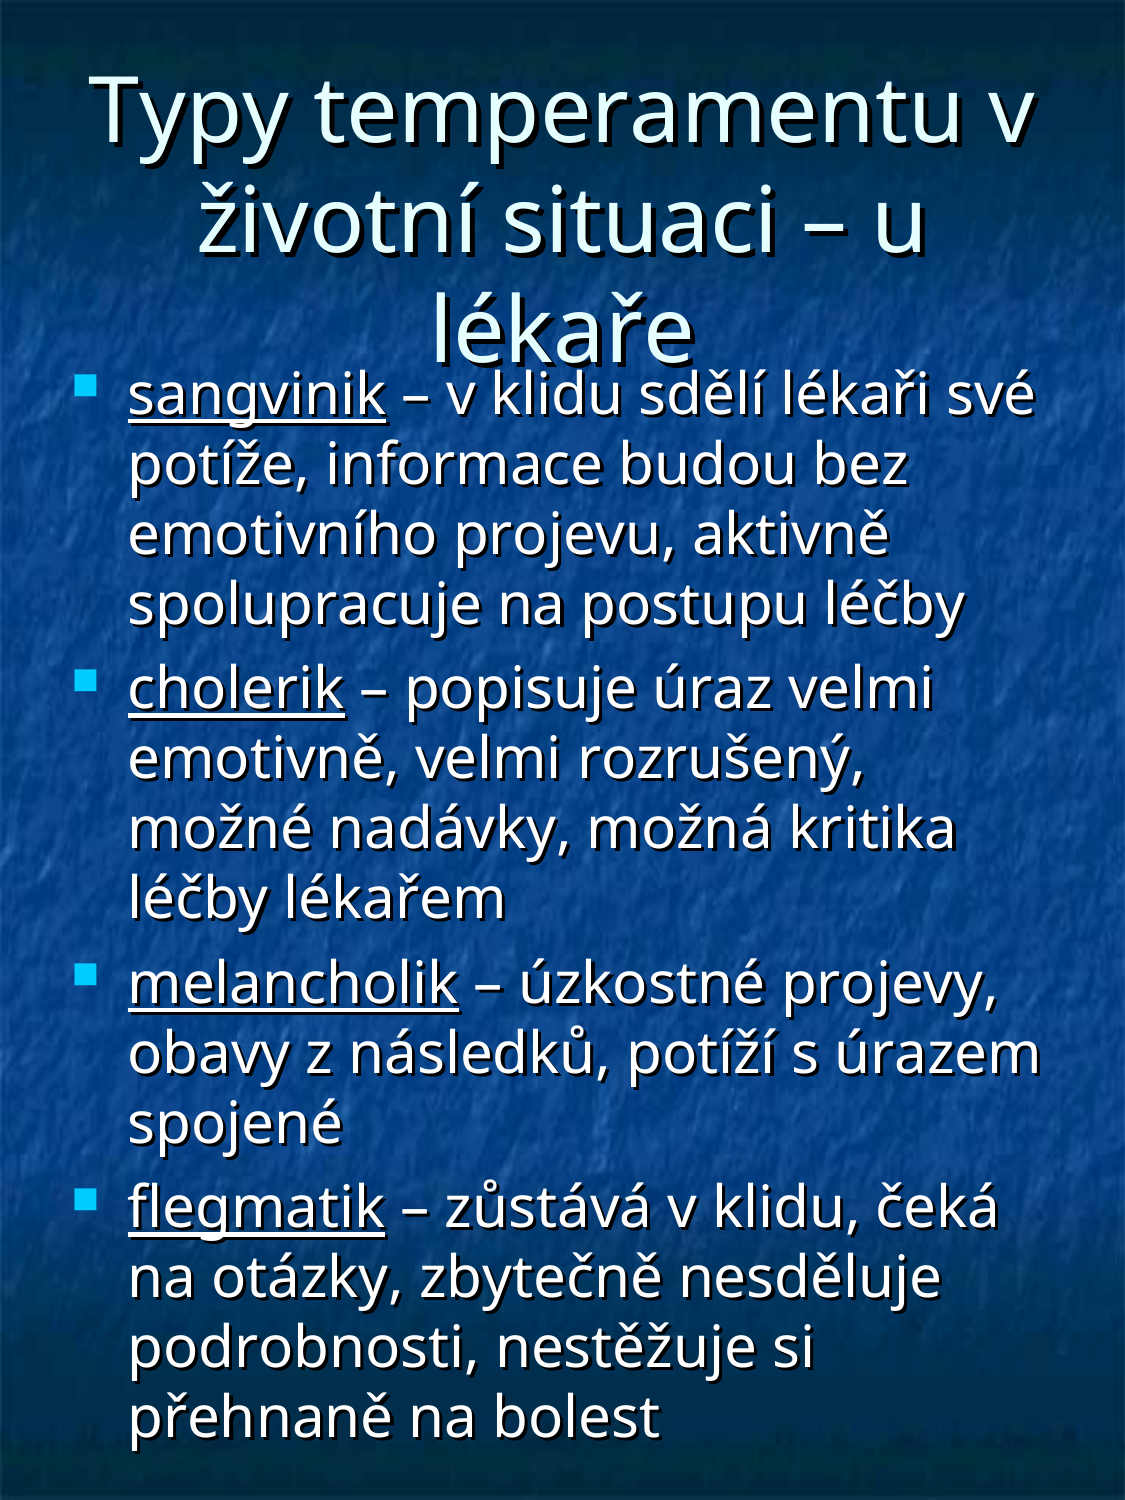

# Typy temperamentu v životní situaci – u lékaře
sangvinik – v klidu sdělí lékaři své potíže, informace budou bez emotivního projevu, aktivně spolupracuje na postupu léčby
cholerik – popisuje úraz velmi emotivně, velmi rozrušený, možné nadávky, možná kritika léčby lékařem
melancholik – úzkostné projevy, obavy z následků, potíží s úrazem spojené
flegmatik – zůstává v klidu, čeká na otázky, zbytečně nesděluje podrobnosti, nestěžuje si přehnaně na bolest